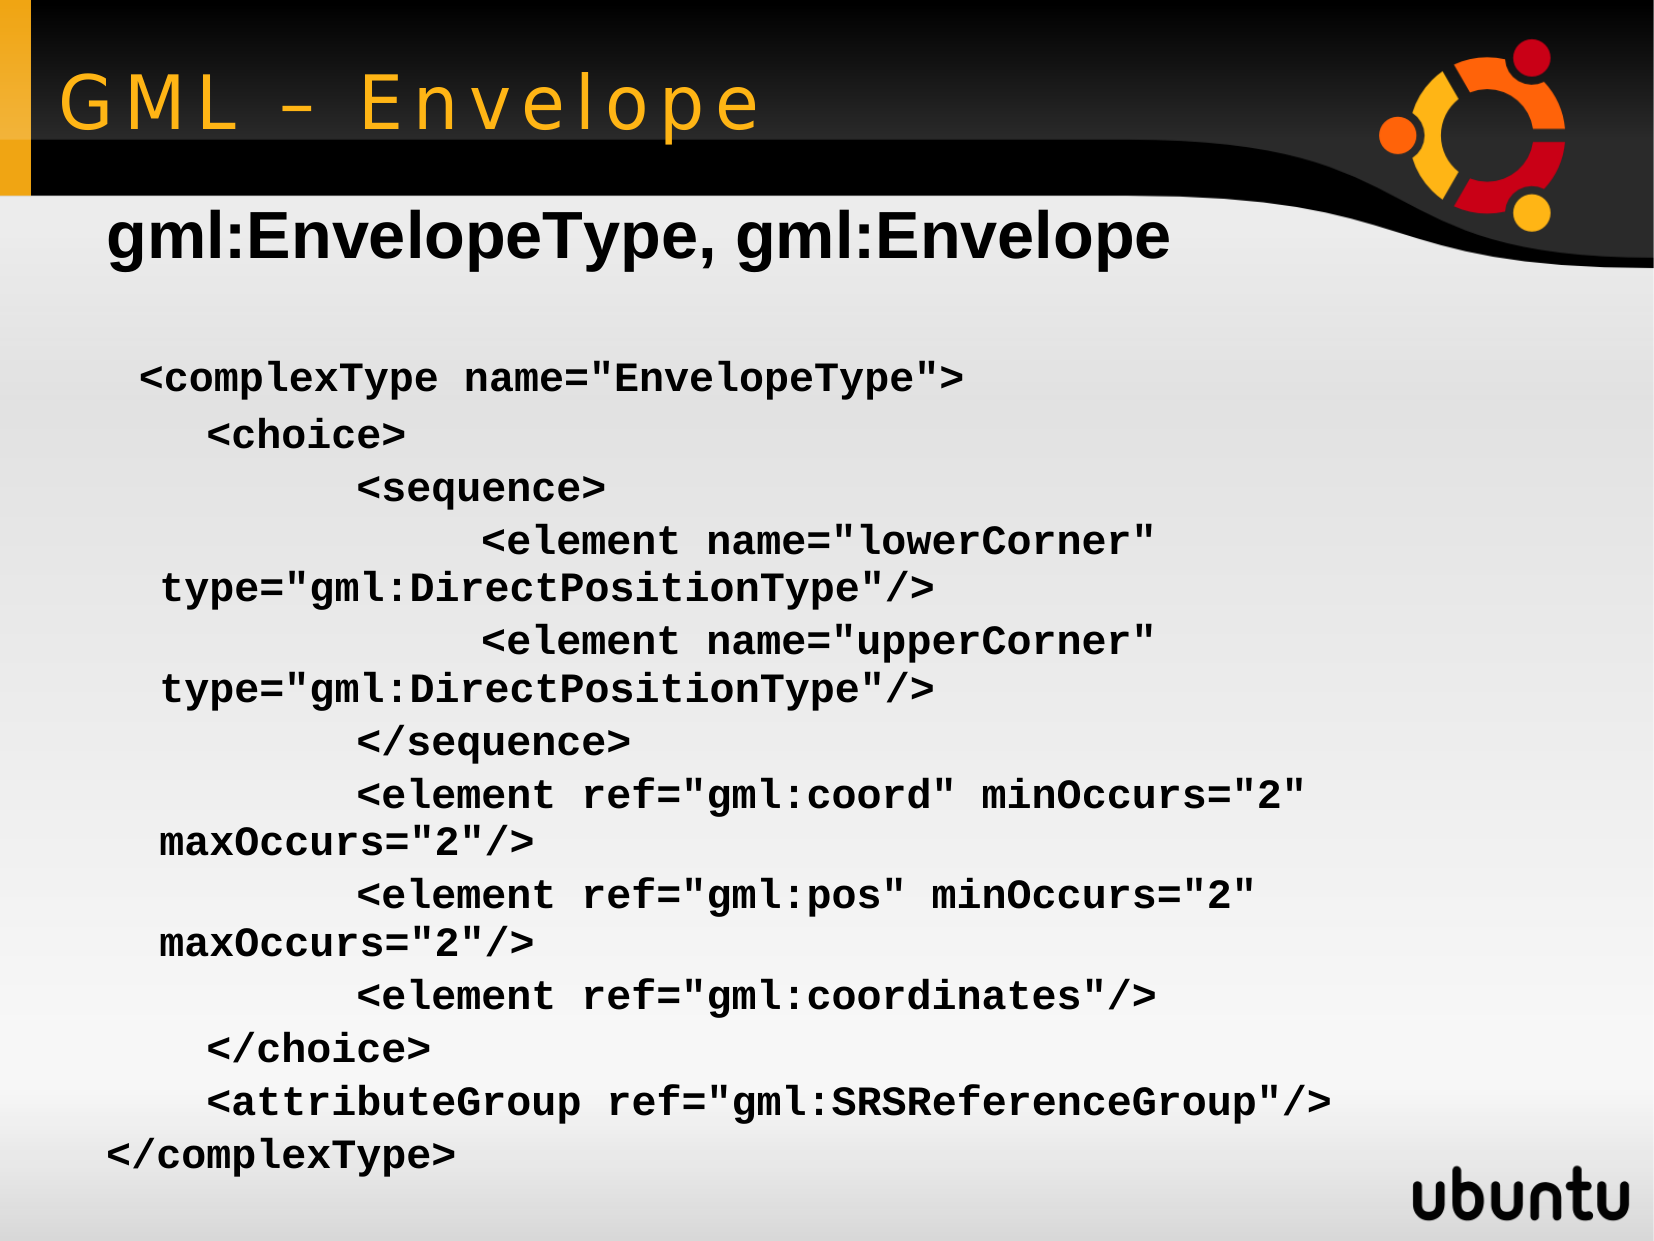

# GML – Envelope
gml:EnvelopeType, gml:Envelope
 <complexType name="EnvelopeType">
 <choice>
 <sequence>
 <element name="lowerCorner" type="gml:DirectPositionType"/>
 <element name="upperCorner" type="gml:DirectPositionType"/>
 </sequence>
 <element ref="gml:coord" minOccurs="2" maxOccurs="2"/>
 <element ref="gml:pos" minOccurs="2" maxOccurs="2"/>
 <element ref="gml:coordinates"/>
 </choice>
 <attributeGroup ref="gml:SRSReferenceGroup"/>
</complexType>